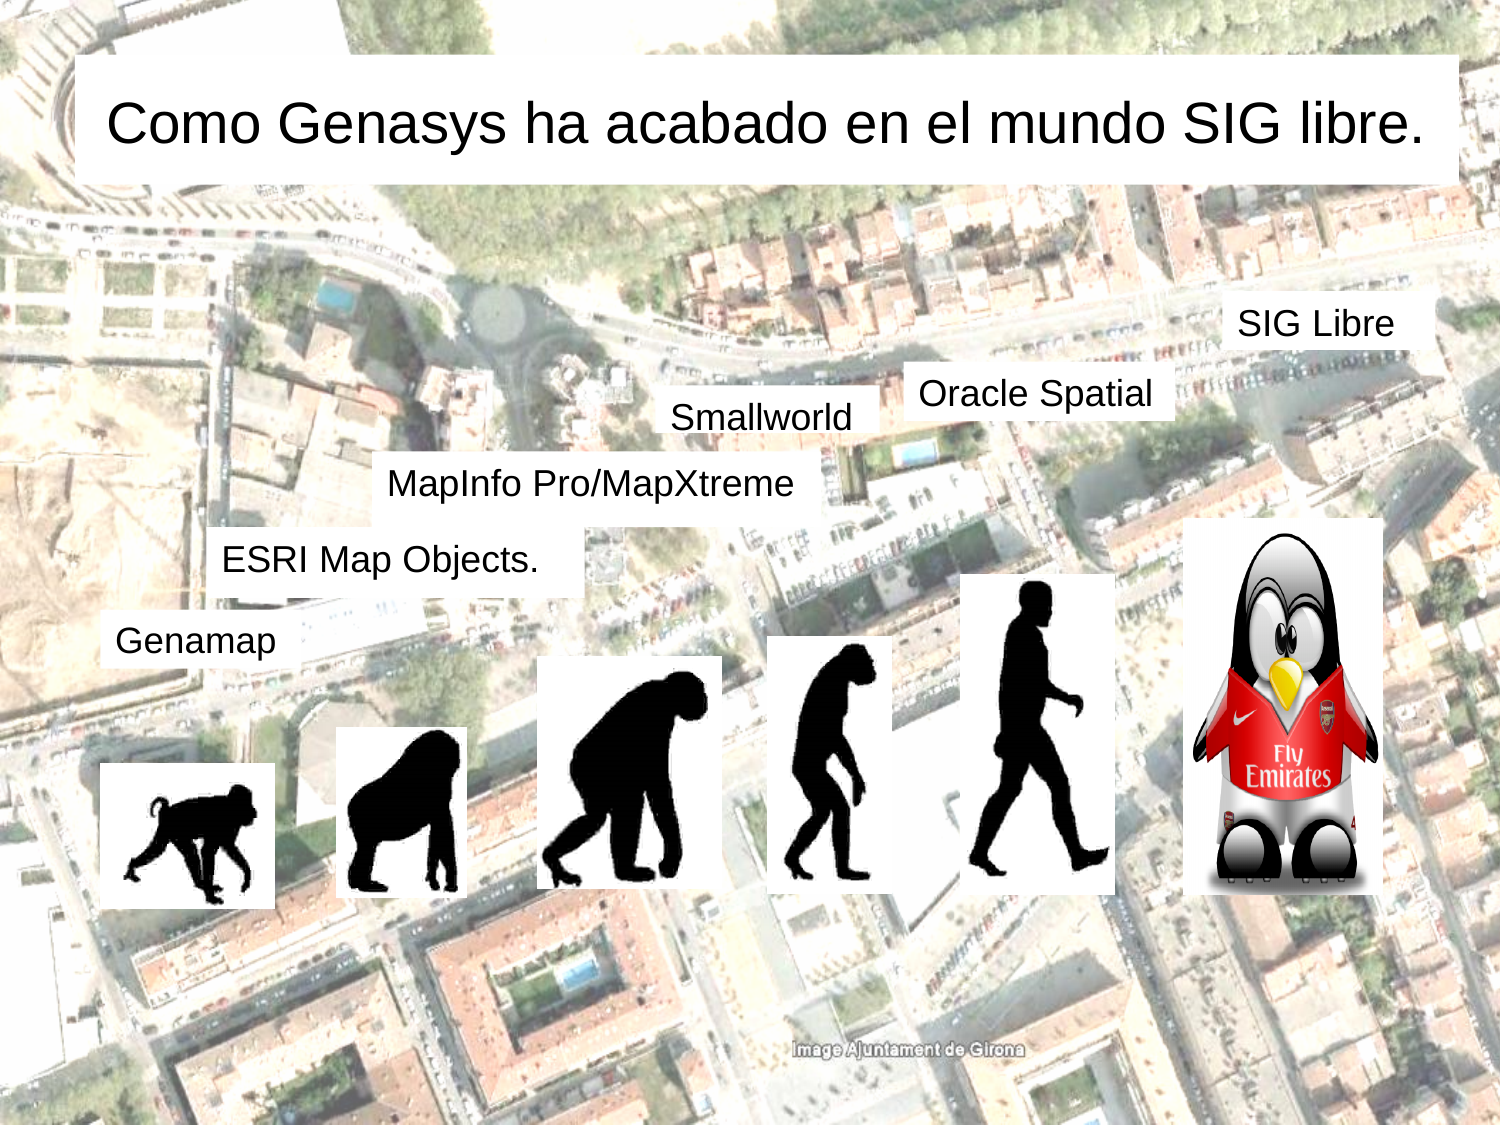

# Como Genasys ha acabado en el mundo SIG libre.
SIG Libre
Oracle Spatial
Smallworld
MapInfo Pro/MapXtreme
ESRI Map Objects.
Genamap